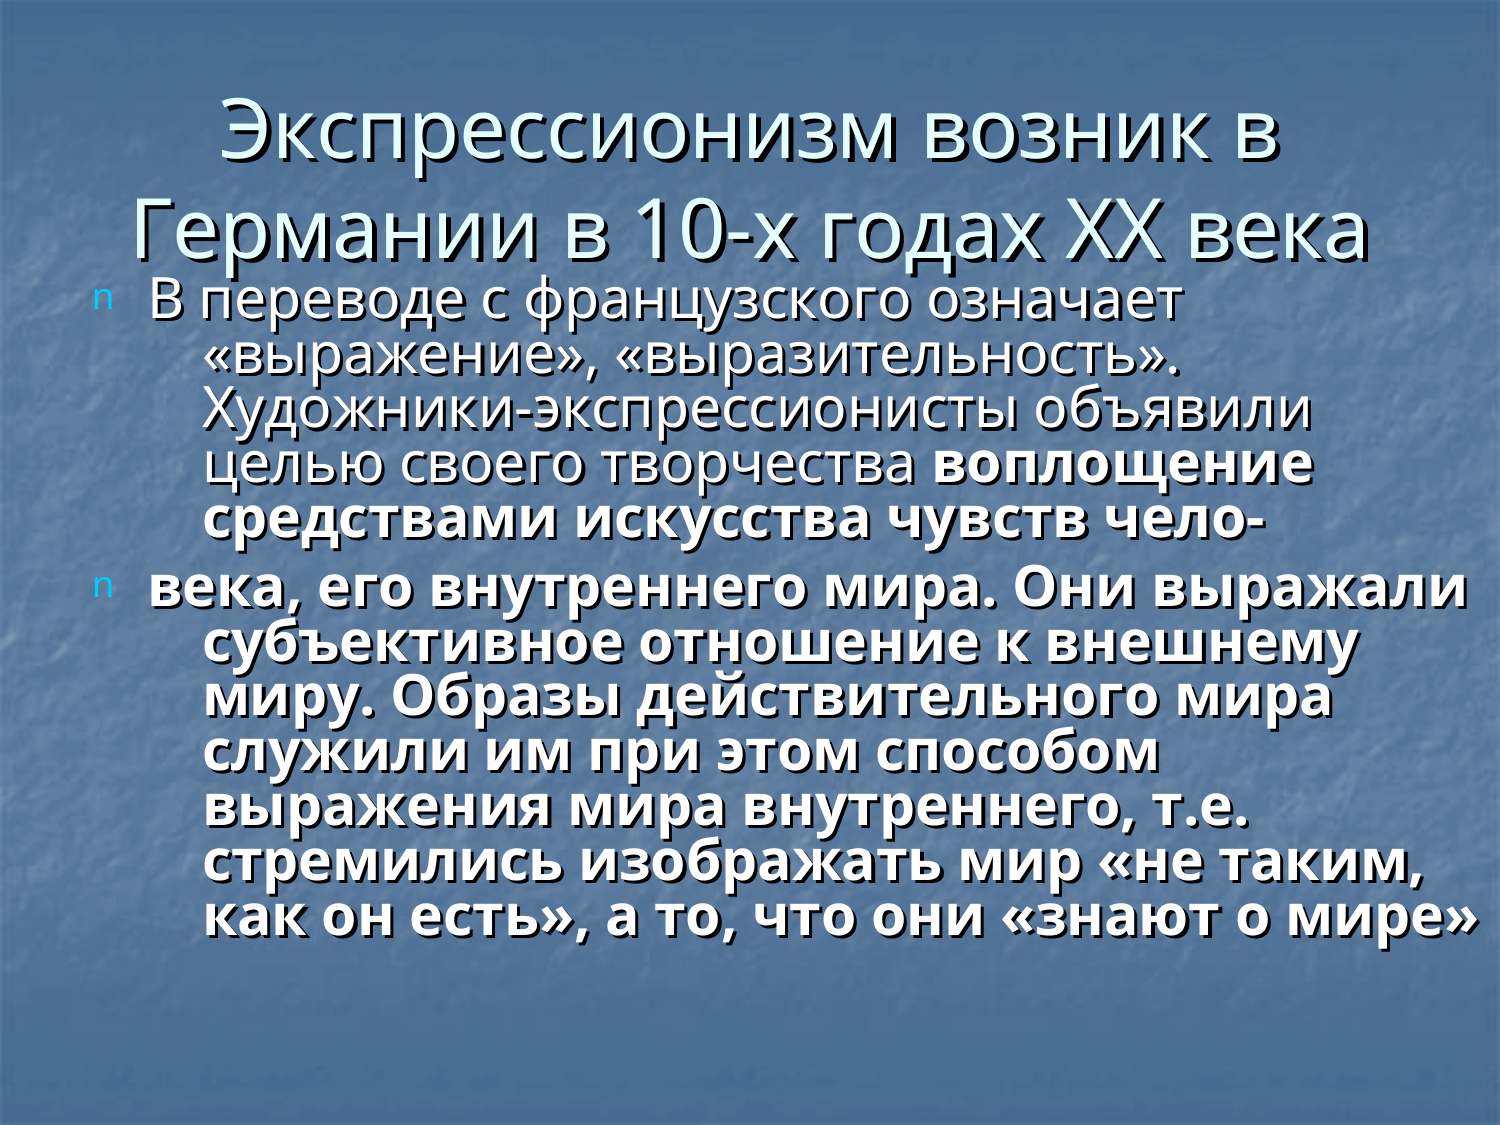

# Экспрессионизм возник в Германии в 10-х годах XX века
В переводе с французского означает «выражение», «выразительность». Художники-экспрессионисты объявили целью своего творчества воплощение средствами искусства чувств чело-
века, его внутреннего мира. Они выражали субъективное отношение к внешнему миру. Образы действительного мира служили им при этом способом выражения мира внутреннего, т.е. стремились изображать мир «не таким, как он есть», а то, что они «знают о мире»